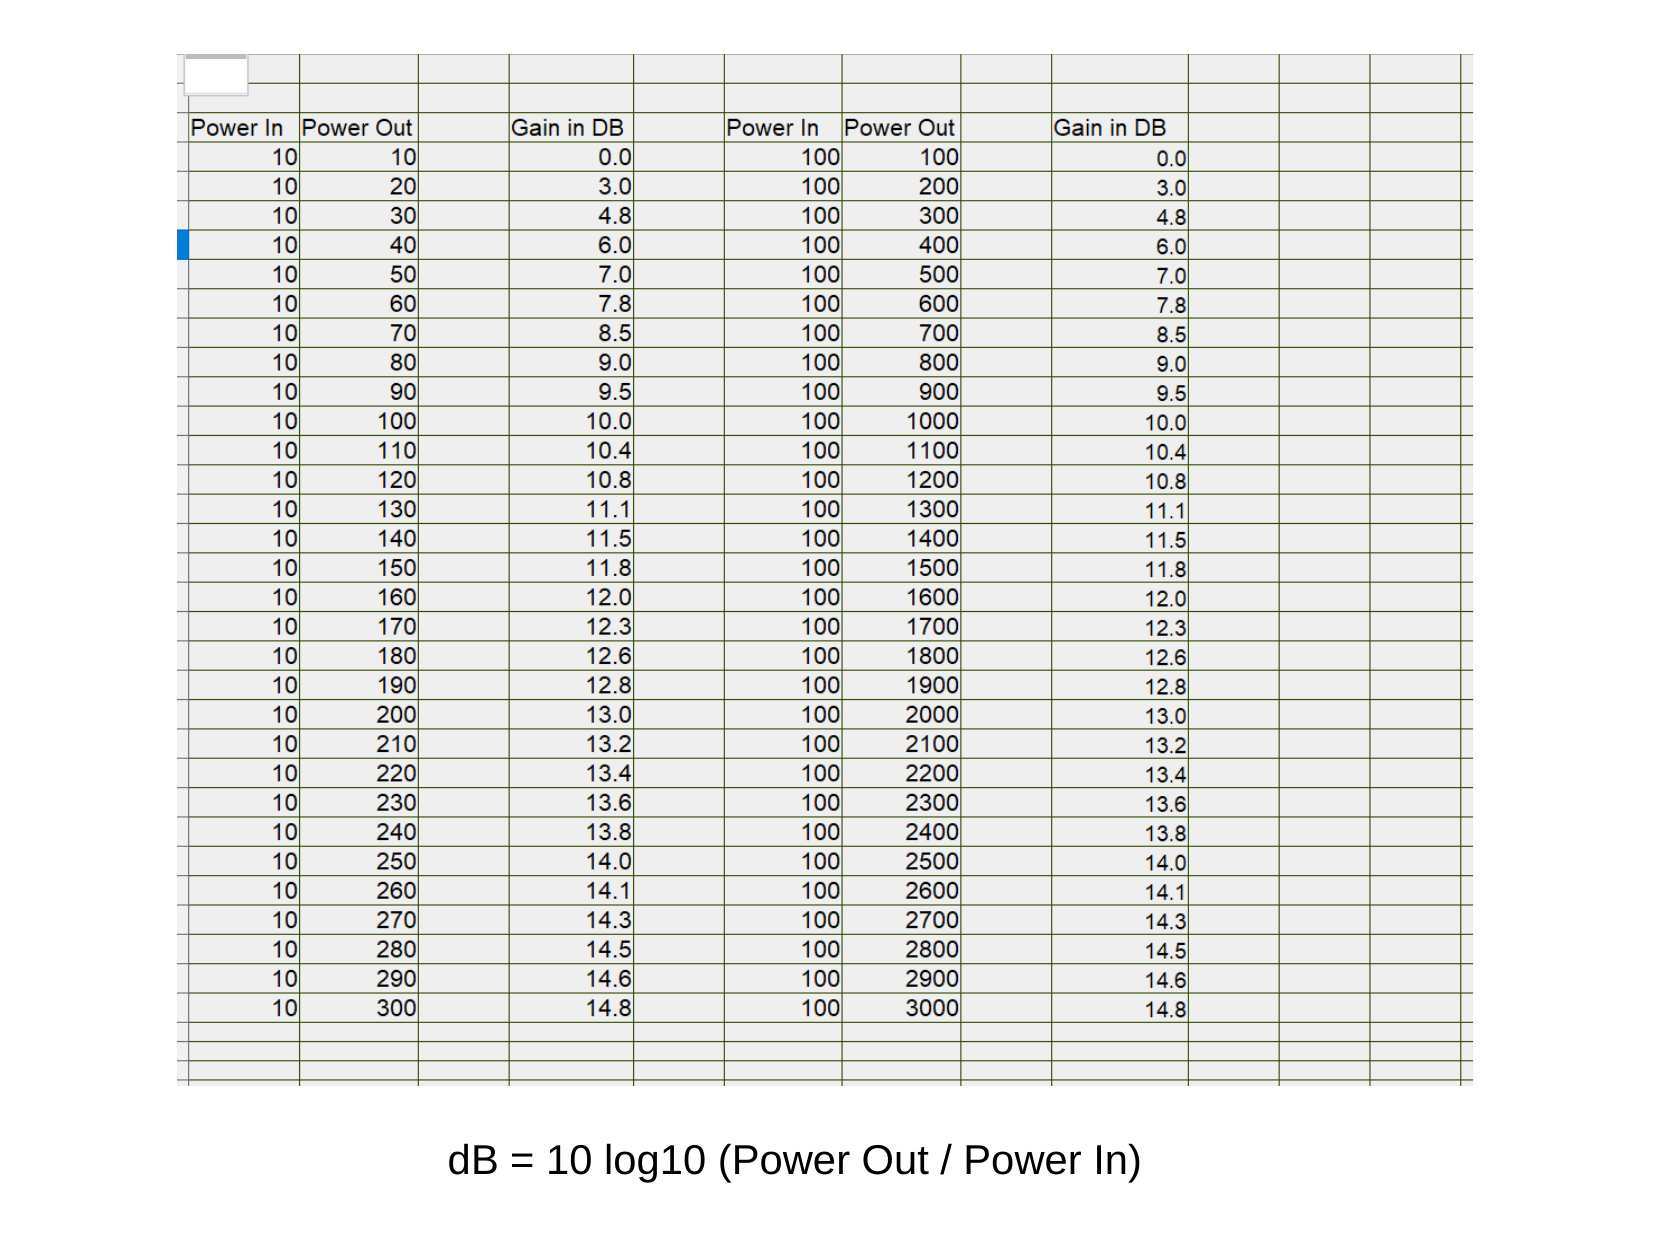

dB = 10 log10 (Power Out / Power In)